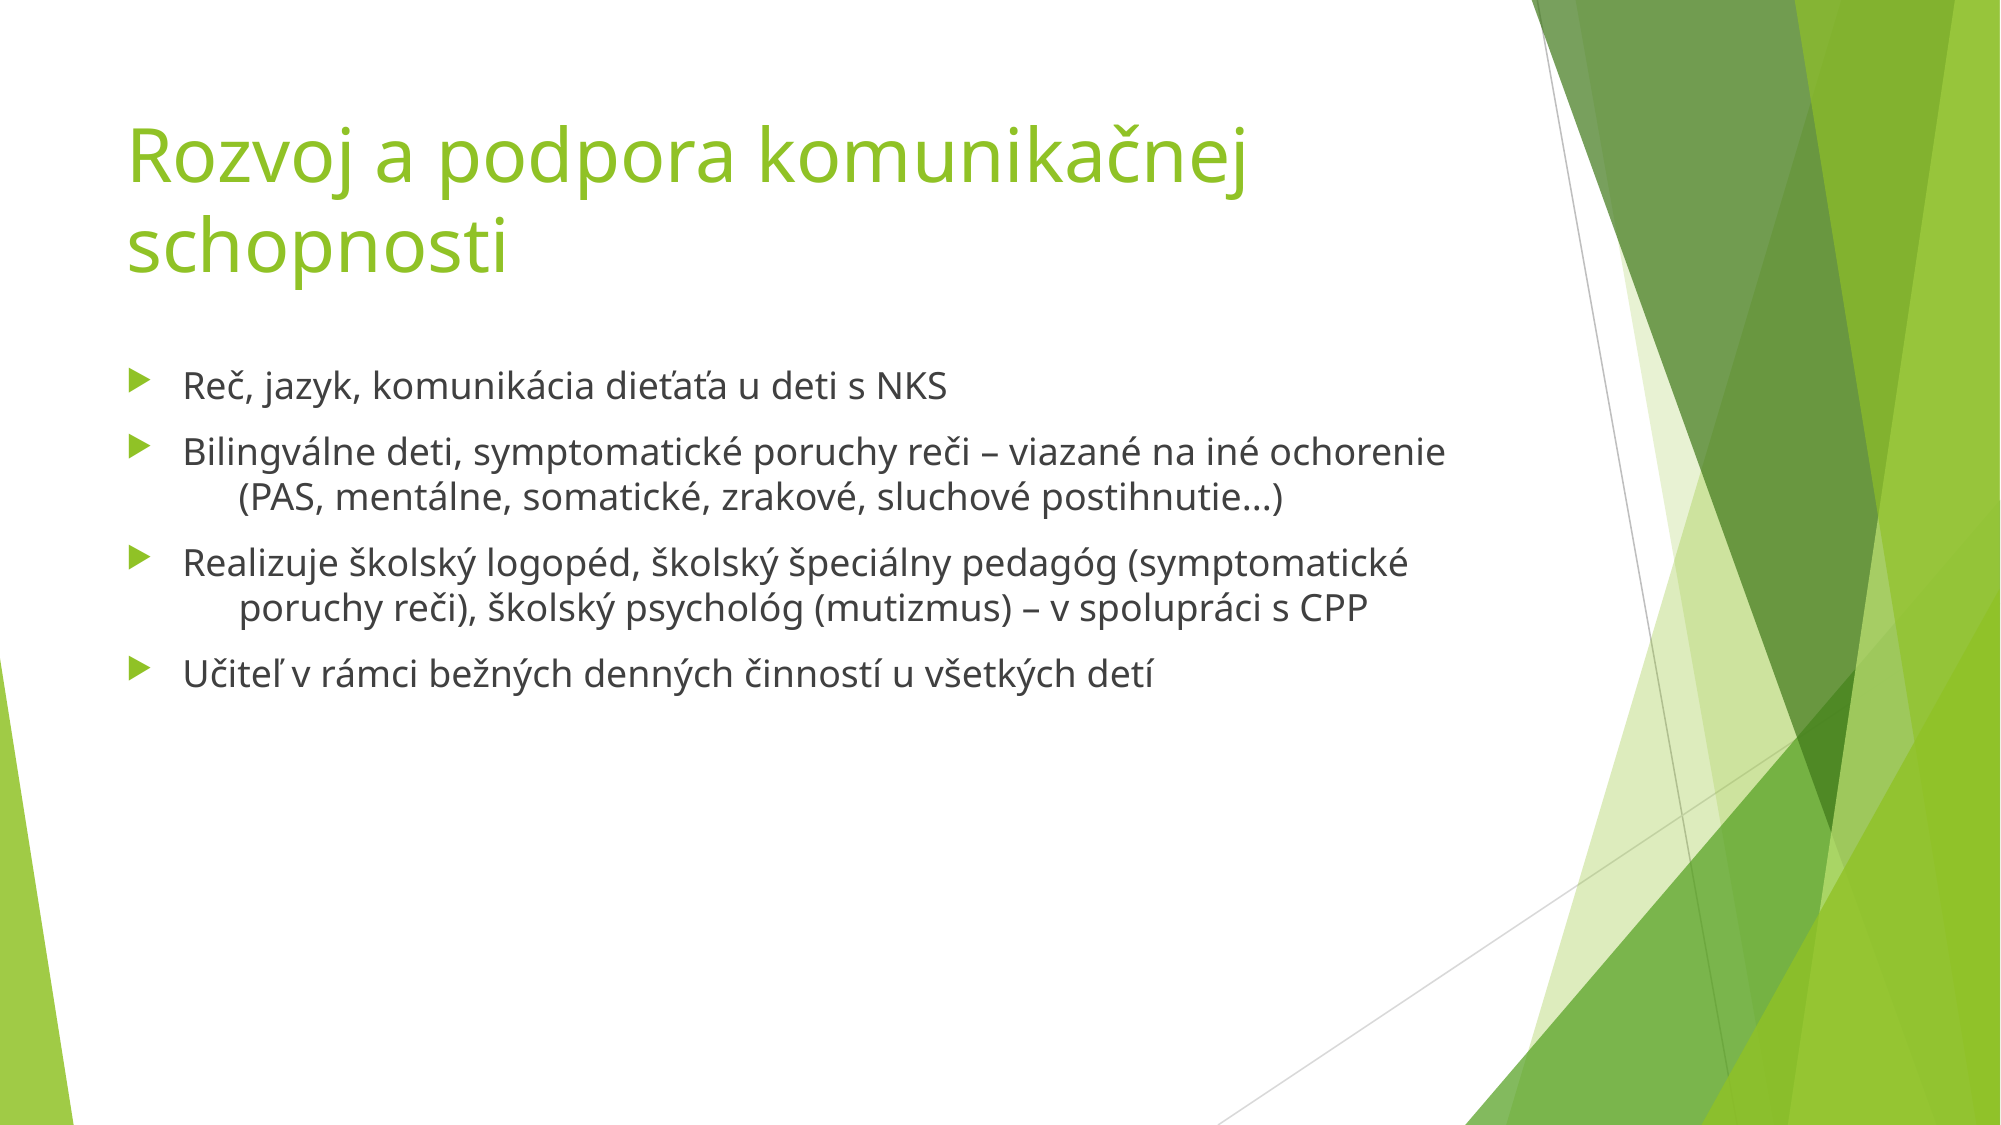

# Rozvoj a podpora komunikačnej schopnosti
Reč, jazyk, komunikácia dieťaťa u deti s NKS
Bilingválne deti, symptomatické poruchy reči – viazané na iné ochorenie (PAS, mentálne, somatické, zrakové, sluchové postihnutie...)
Realizuje školský logopéd, školský špeciálny pedagóg (symptomatické poruchy reči), školský psychológ (mutizmus) – v spolupráci s CPP
Učiteľ v rámci bežných denných činností u všetkých detí